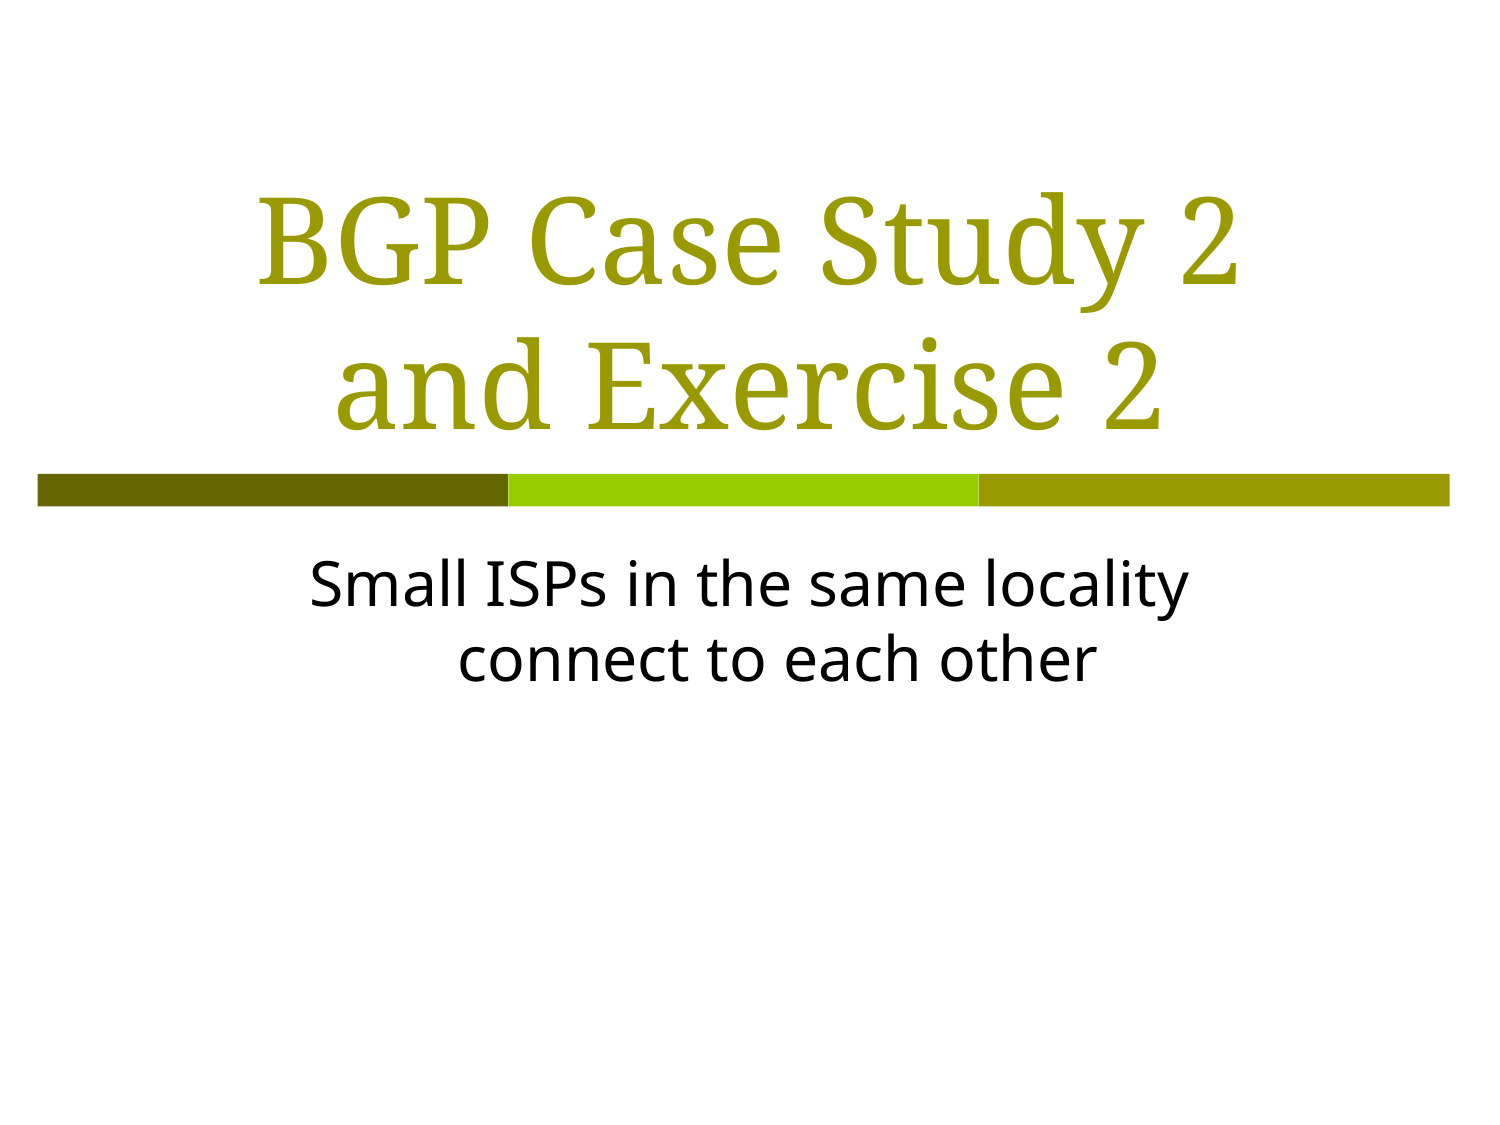

# BGP Case Study 2 and Exercise 2
Small ISPs in the same locality connect to each other